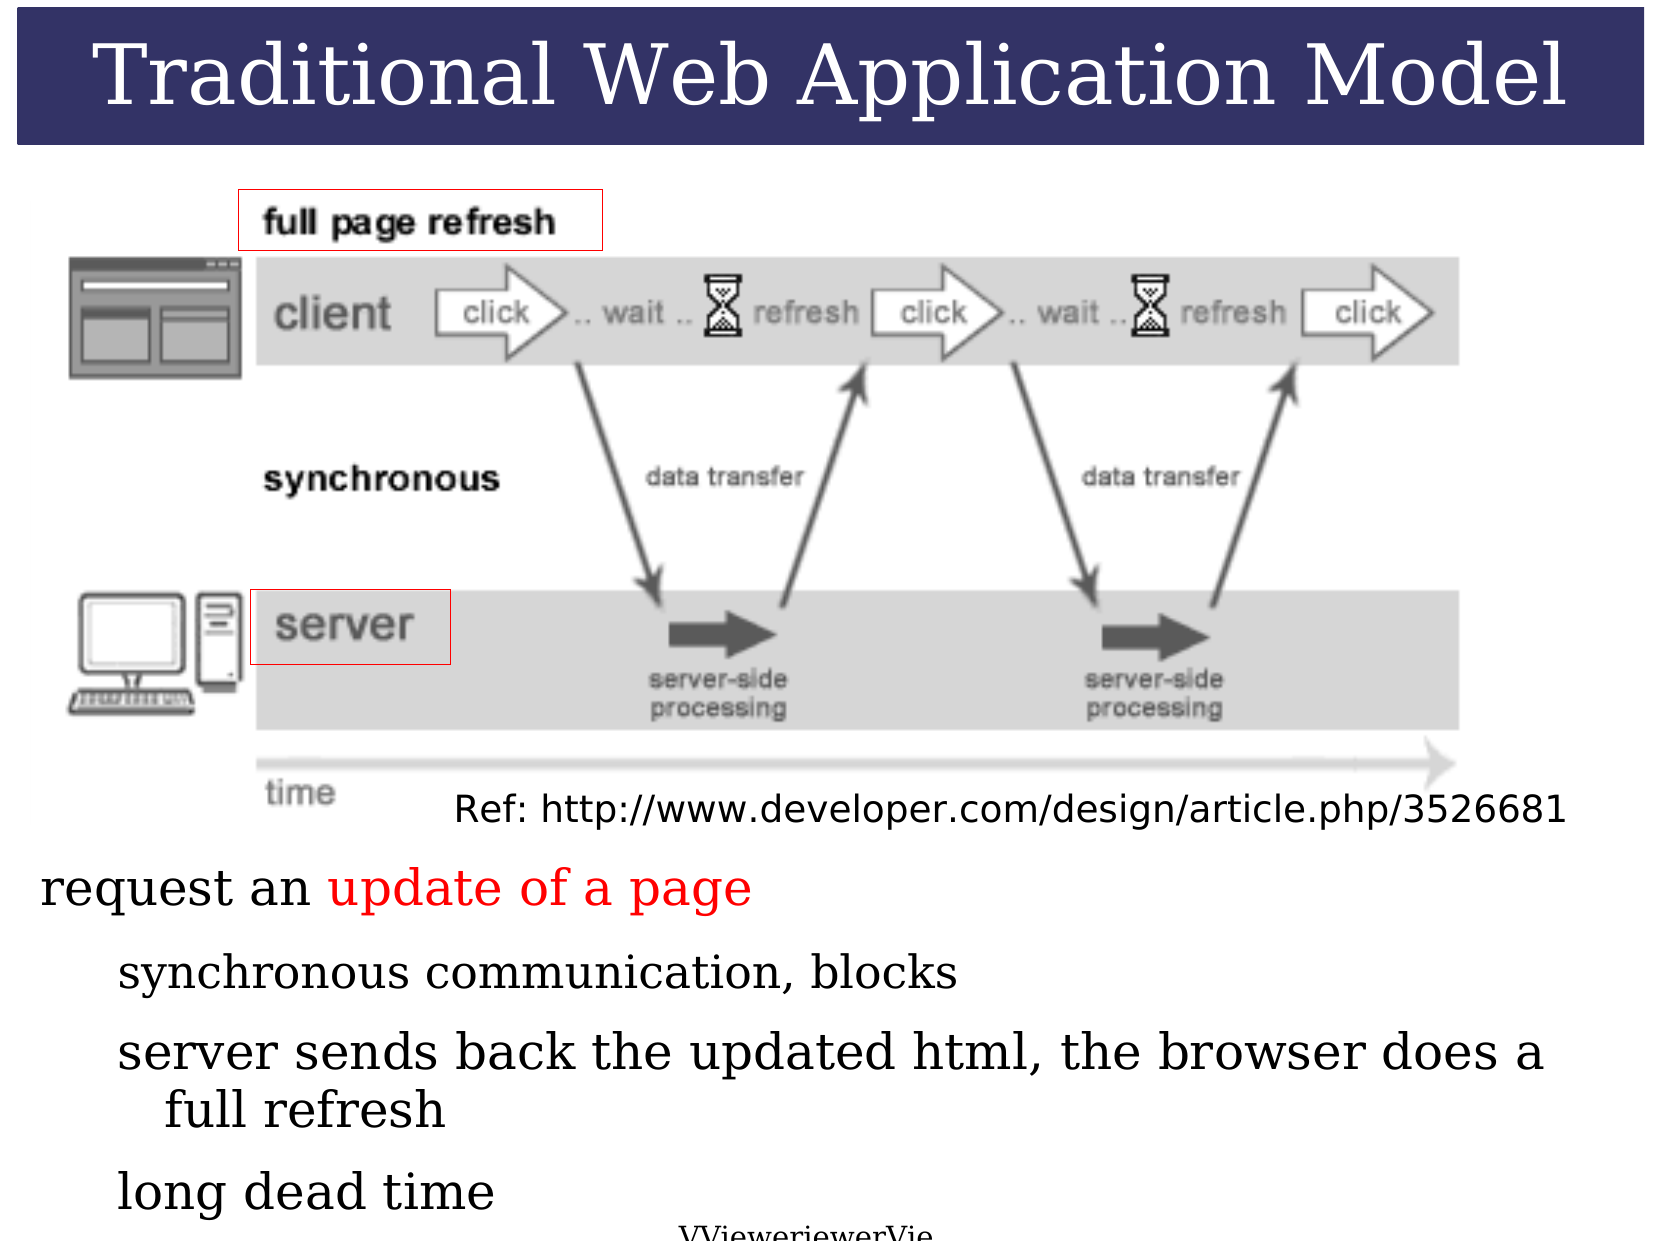

# Traditional Web Application Model
Ref: http://www.developer.com/design/article.php/3526681
request an update of a page
synchronous communication, blocks
server sends back the updated html, the browser does a full refresh
long dead time
5